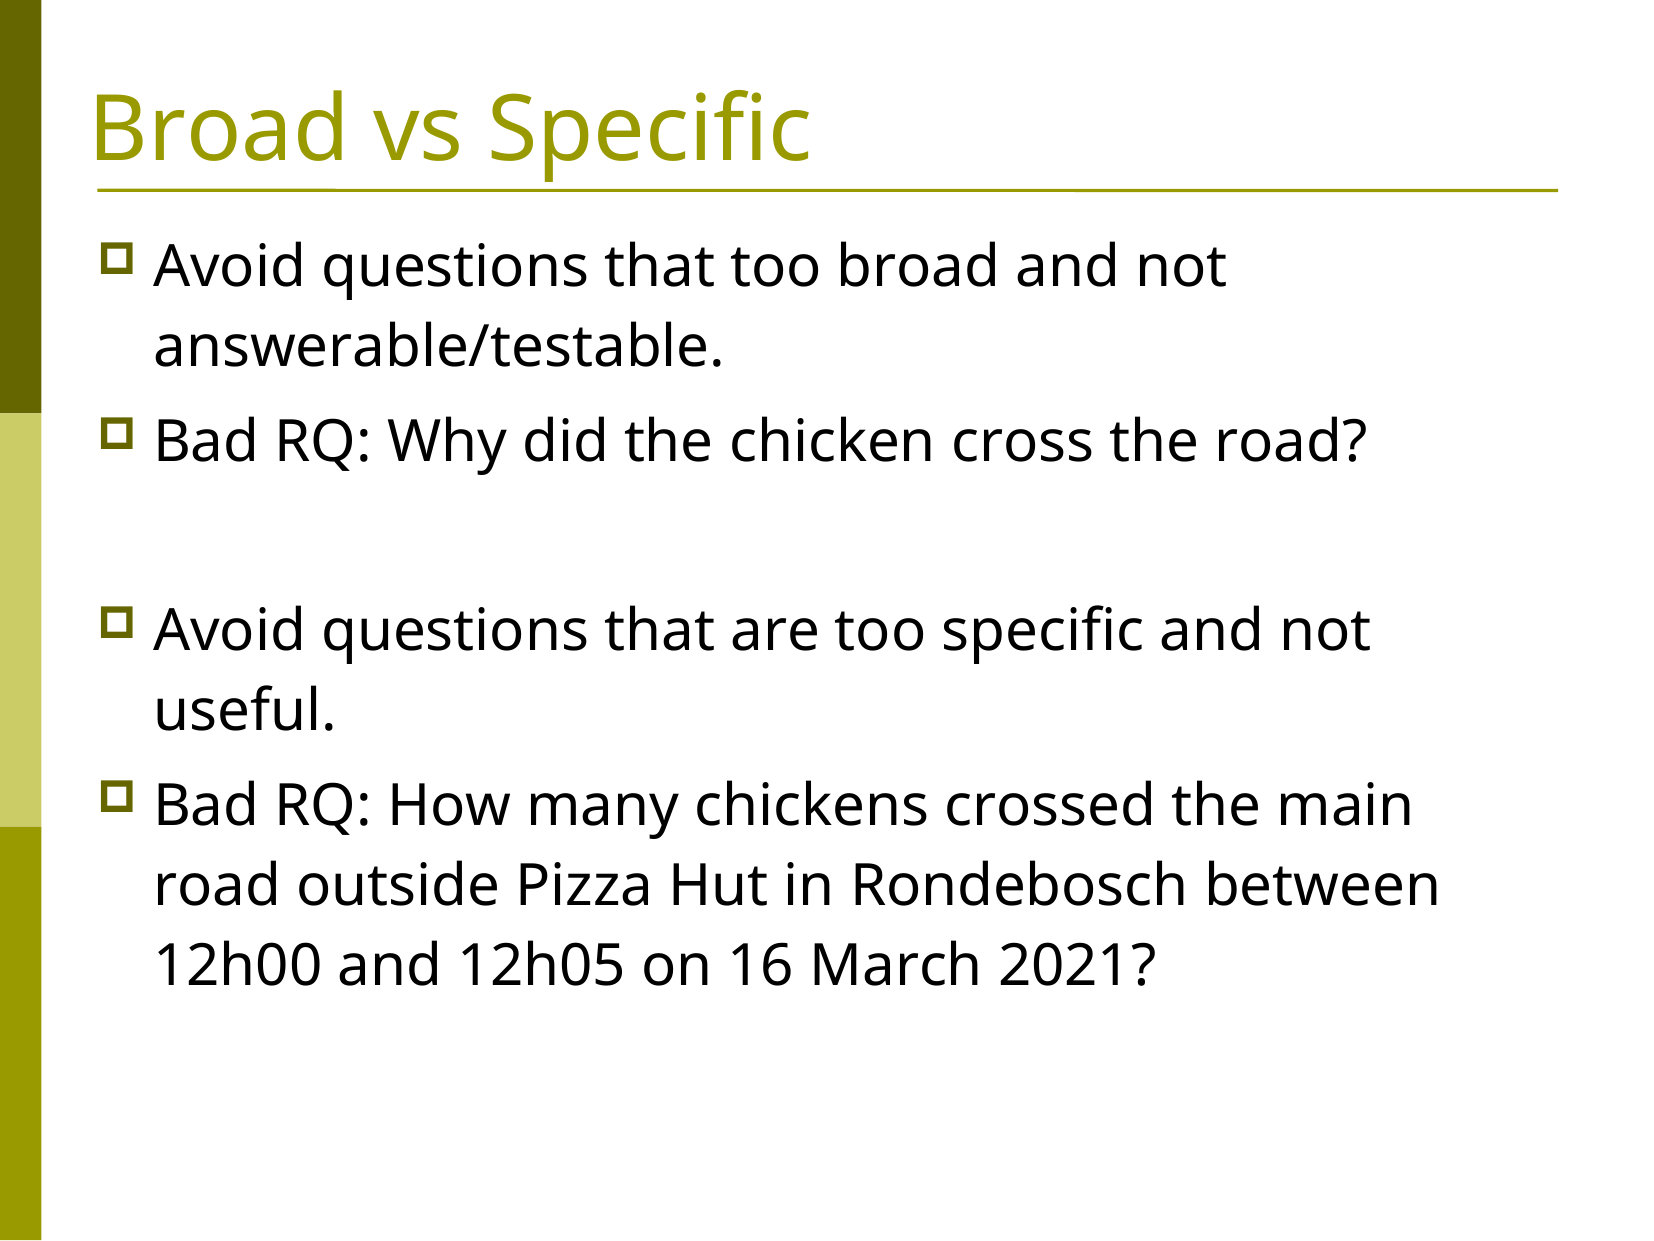

# Broad vs Specific
Avoid questions that too broad and not answerable/testable.
Bad RQ: Why did the chicken cross the road?
Avoid questions that are too specific and not useful.
Bad RQ: How many chickens crossed the main road outside Pizza Hut in Rondebosch between 12h00 and 12h05 on 16 March 2021?